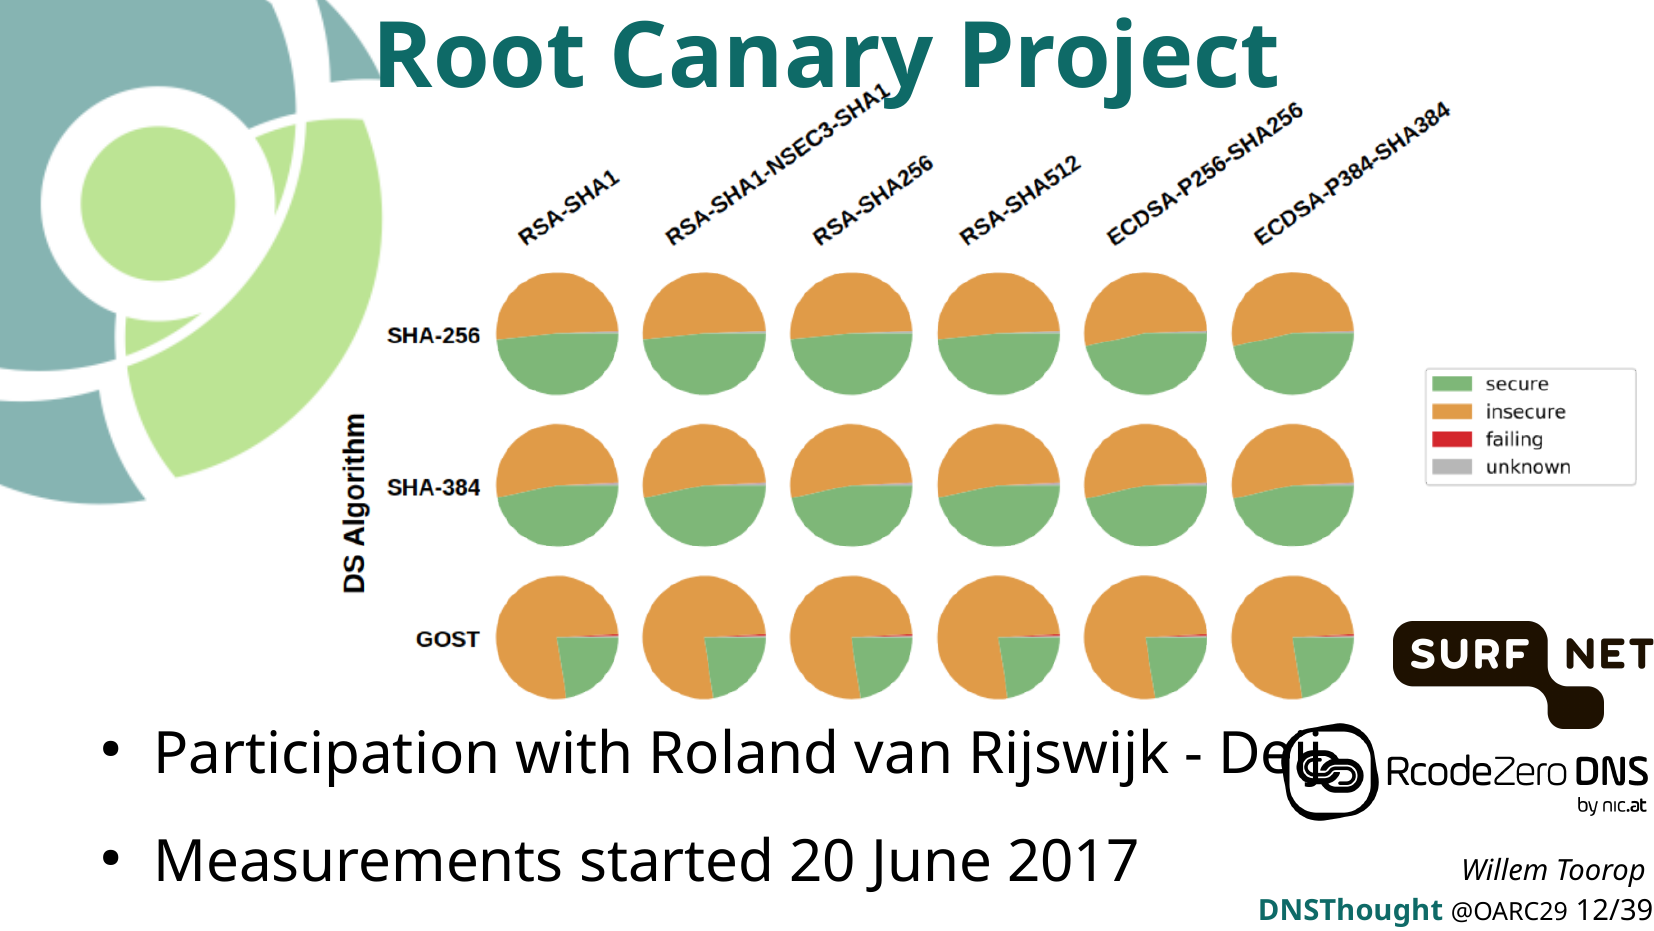

# Root Canary Project
Participation with Roland van Rijswijk - Deij
Measurements started 20 June 2017
12